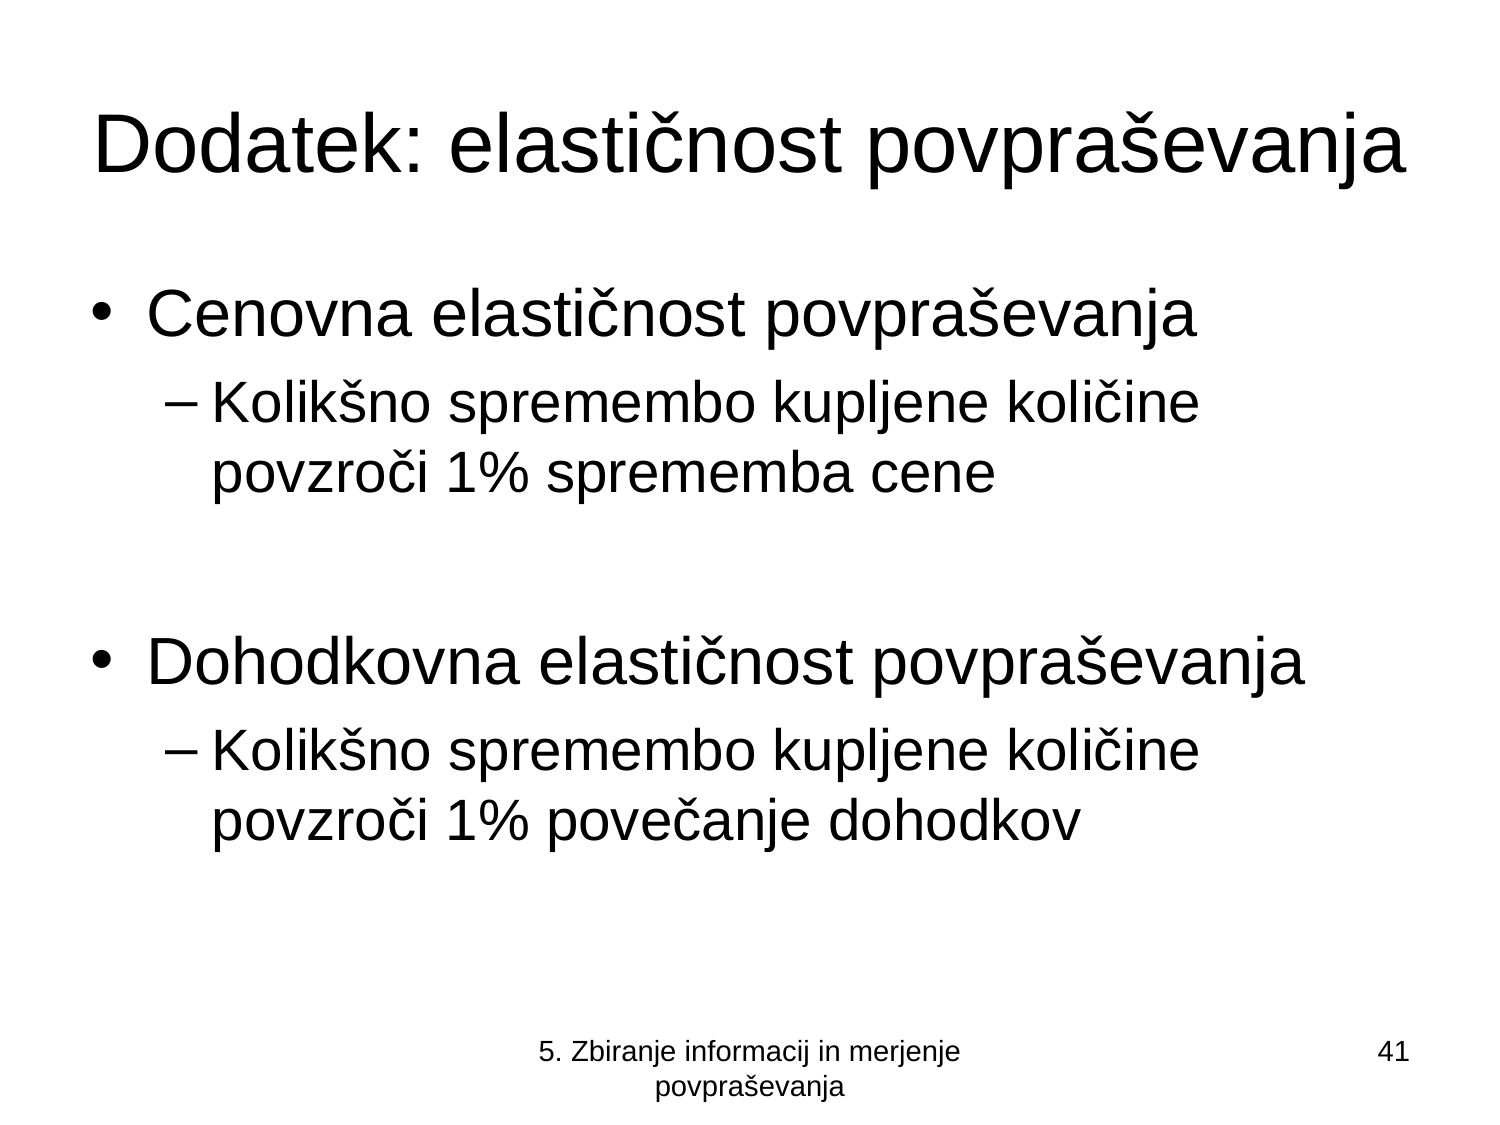

# Dodatek: elastičnost povpraševanja
Cenovna elastičnost povpraševanja
Kolikšno spremembo kupljene količine povzroči 1% sprememba cene
Dohodkovna elastičnost povpraševanja
Kolikšno spremembo kupljene količine povzroči 1% povečanje dohodkov
5. Zbiranje informacij in merjenje povpraševanja